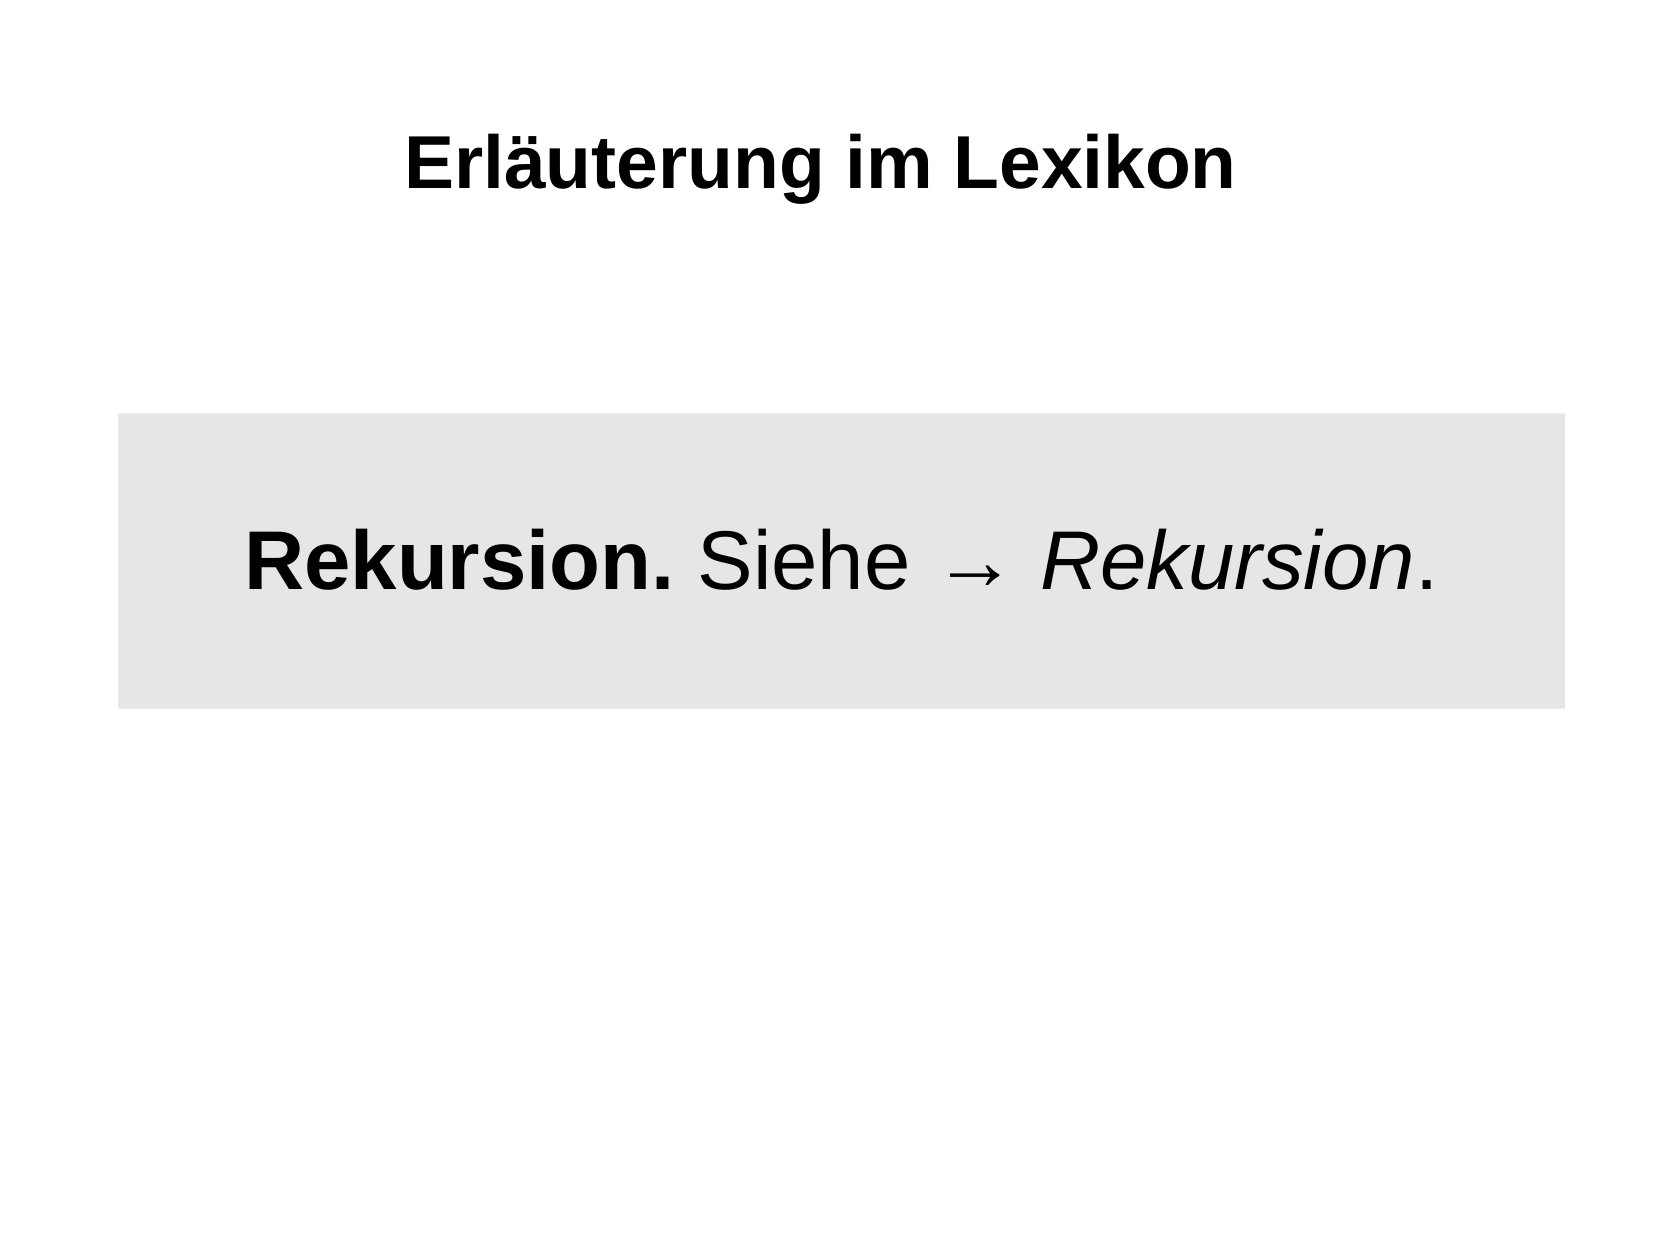

# Erläuterung im Lexikon
Rekursion. Siehe → Rekursion.